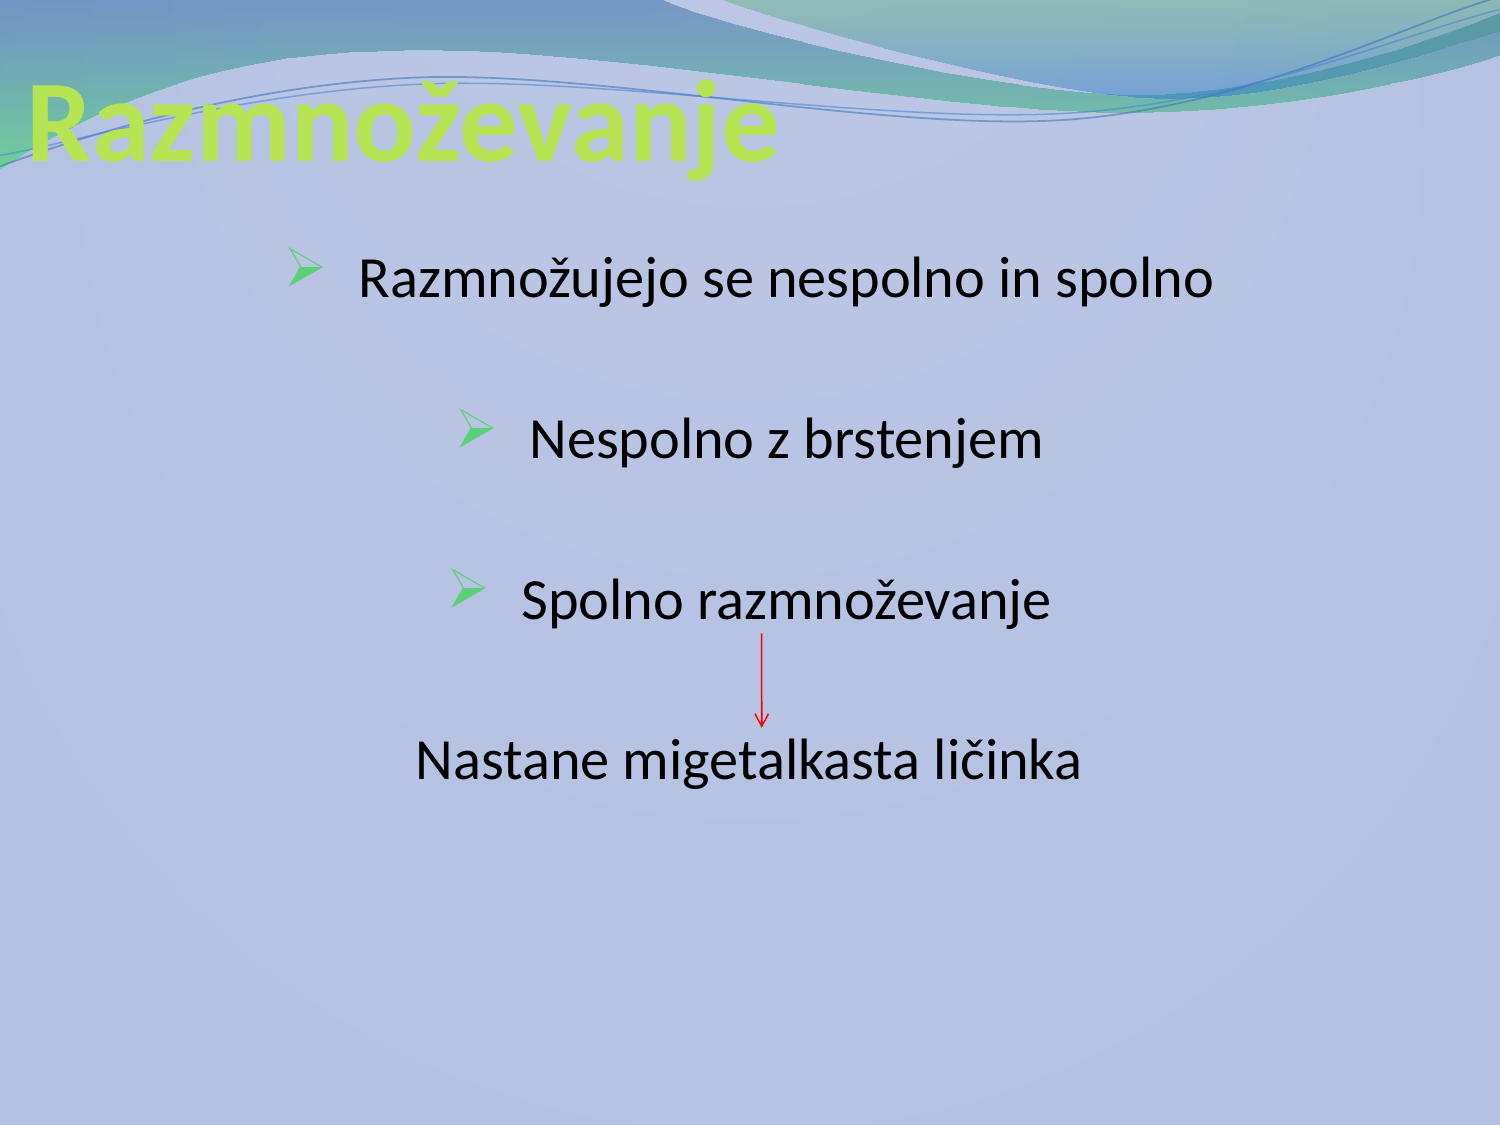

# Razmnoževanje
Razmnožujejo se nespolno in spolno
Nespolno z brstenjem
Spolno razmnoževanje
Nastane migetalkasta ličinka